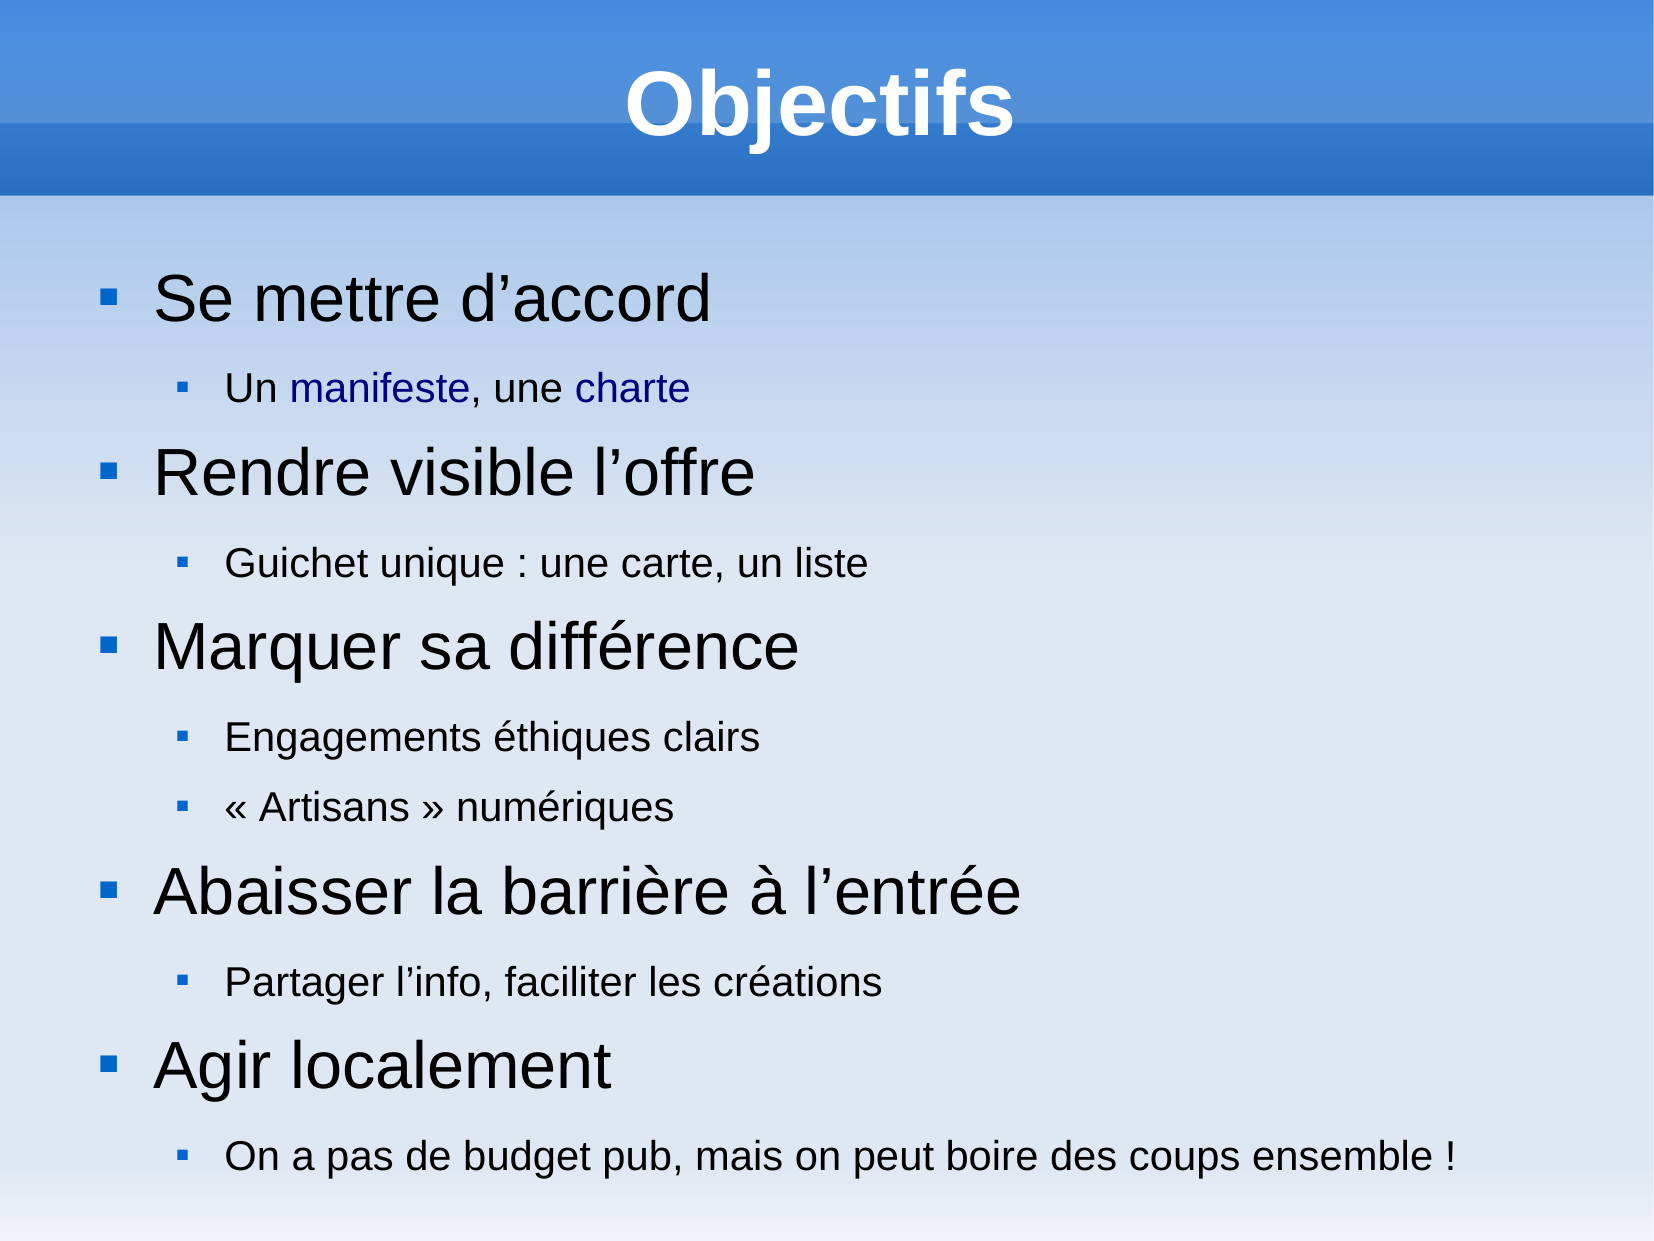

# Objectifs
Se mettre d’accord
Un manifeste, une charte
Rendre visible l’offre
Guichet unique : une carte, un liste
Marquer sa différence
Engagements éthiques clairs
« Artisans » numériques
Abaisser la barrière à l’entrée
Partager l’info, faciliter les créations
Agir localement
On a pas de budget pub, mais on peut boire des coups ensemble !